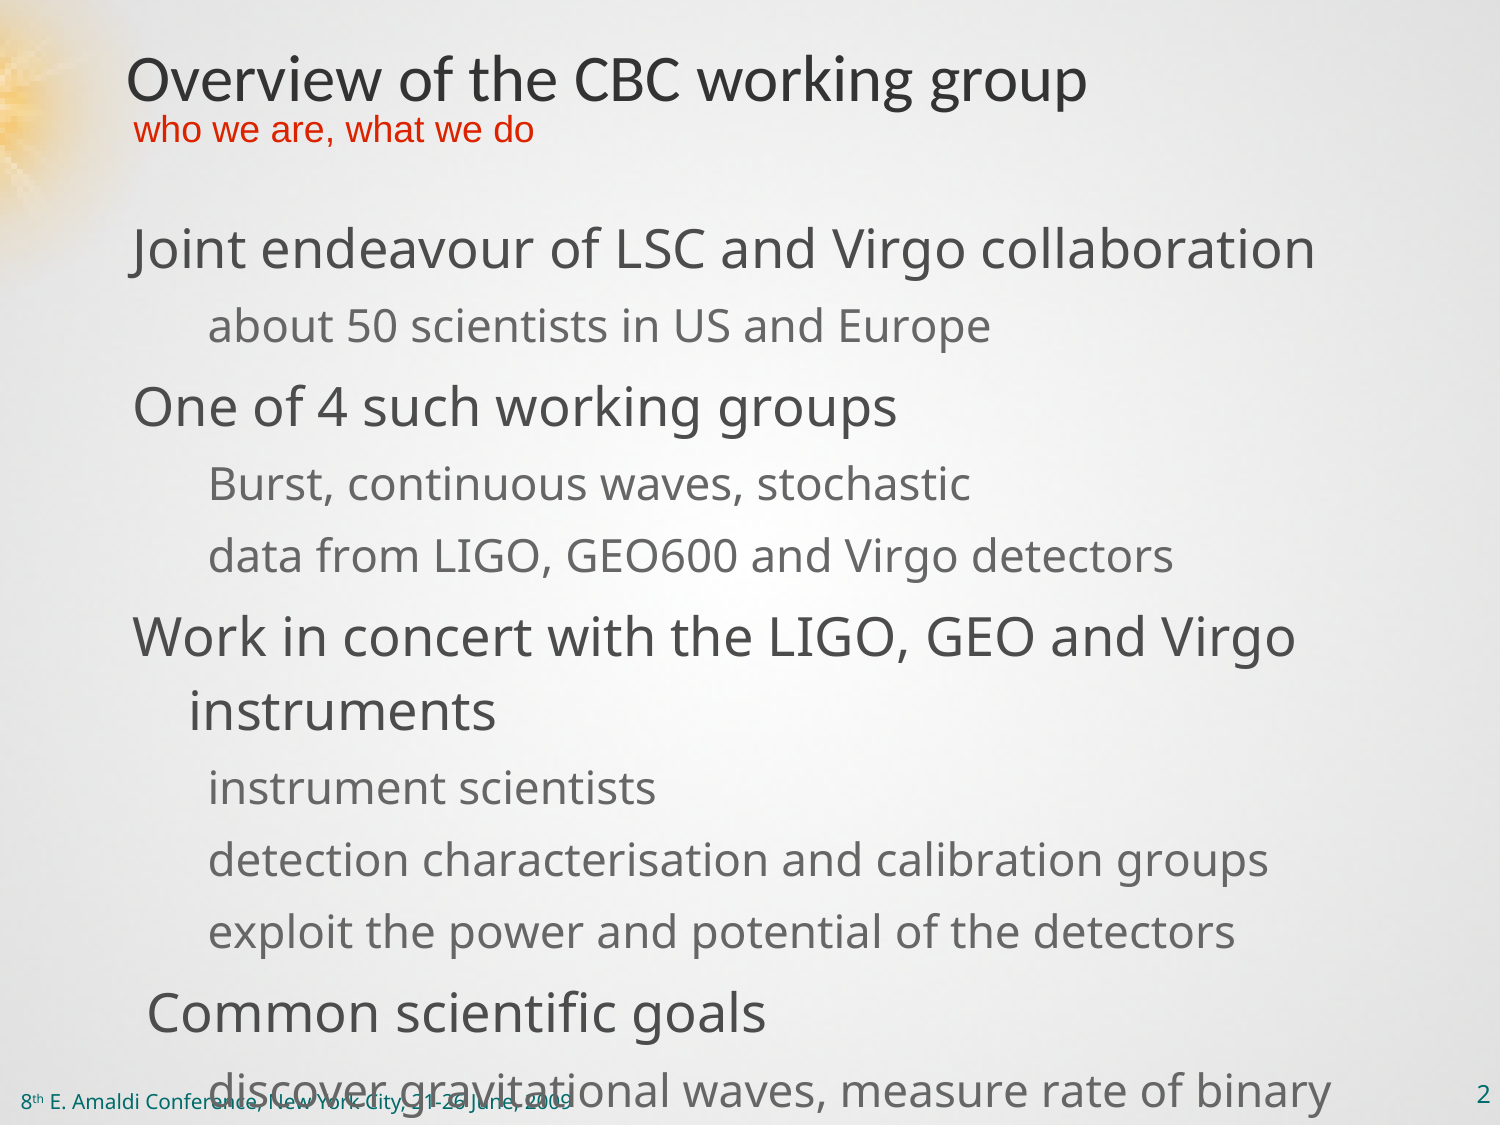

# Overview of the CBC working group
who we are, what we do
Joint endeavour of LSC and Virgo collaboration
about 50 scientists in US and Europe
One of 4 such working groups
Burst, continuous waves, stochastic
data from LIGO, GEO600 and Virgo detectors
Work in concert with the LIGO, GEO and Virgo instruments
instrument scientists
detection characterisation and calibration groups
exploit the power and potential of the detectors
 Common scientific goals
discover gravitational waves, measure rate of binary coalescences
connection between CBC and GRBs
Measure source parameters